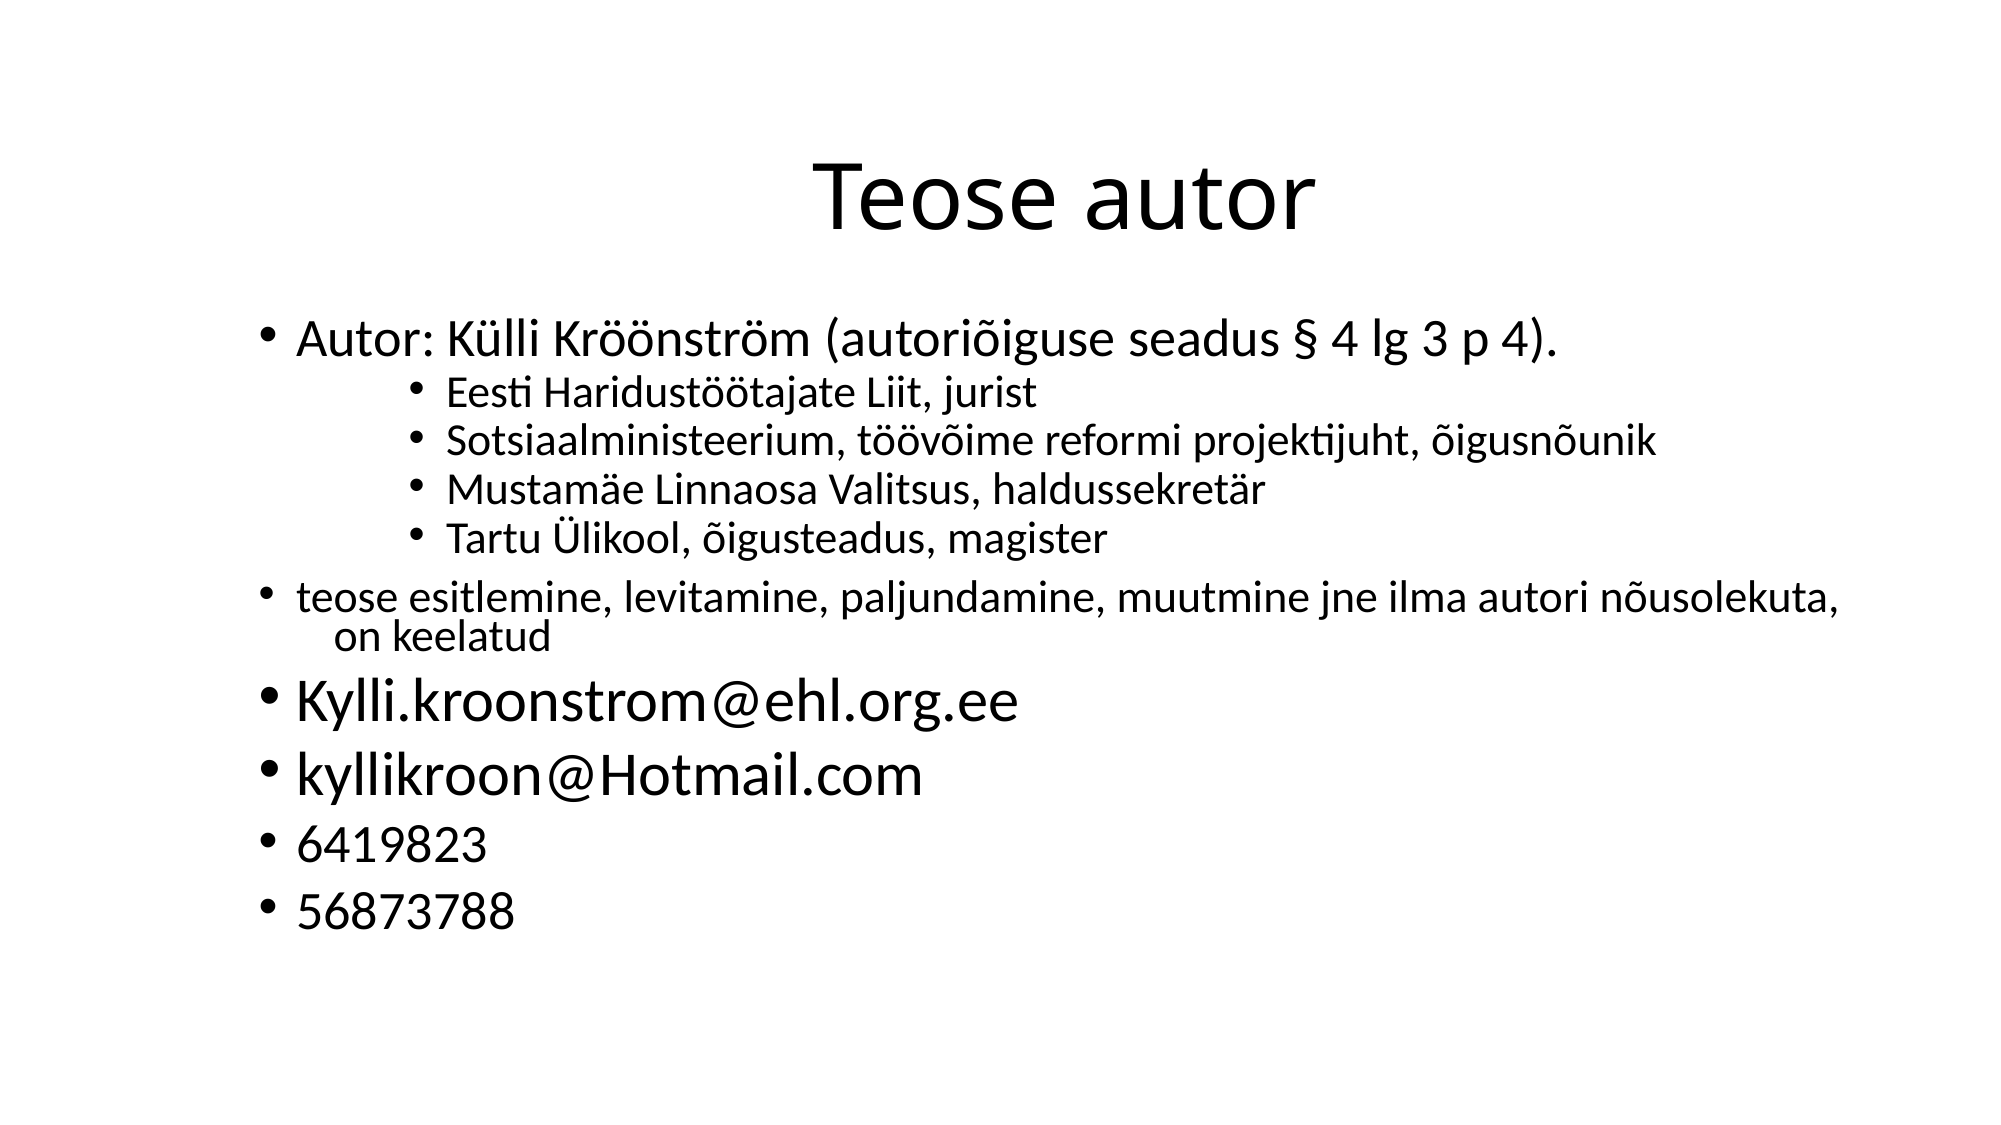

# Teose autor
Autor: Külli Kröönström (autoriõiguse seadus § 4 lg 3 p 4).
Eesti Haridustöötajate Liit, jurist
Sotsiaalministeerium, töövõime reformi projektijuht, õigusnõunik
Mustamäe Linnaosa Valitsus, haldussekretär
Tartu Ülikool, õigusteadus, magister
teose esitlemine, levitamine, paljundamine, muutmine jne ilma autori nõusolekuta, on keelatud
Kylli.kroonstrom@ehl.org.ee
kyllikroon@Hotmail.com
6419823
56873788